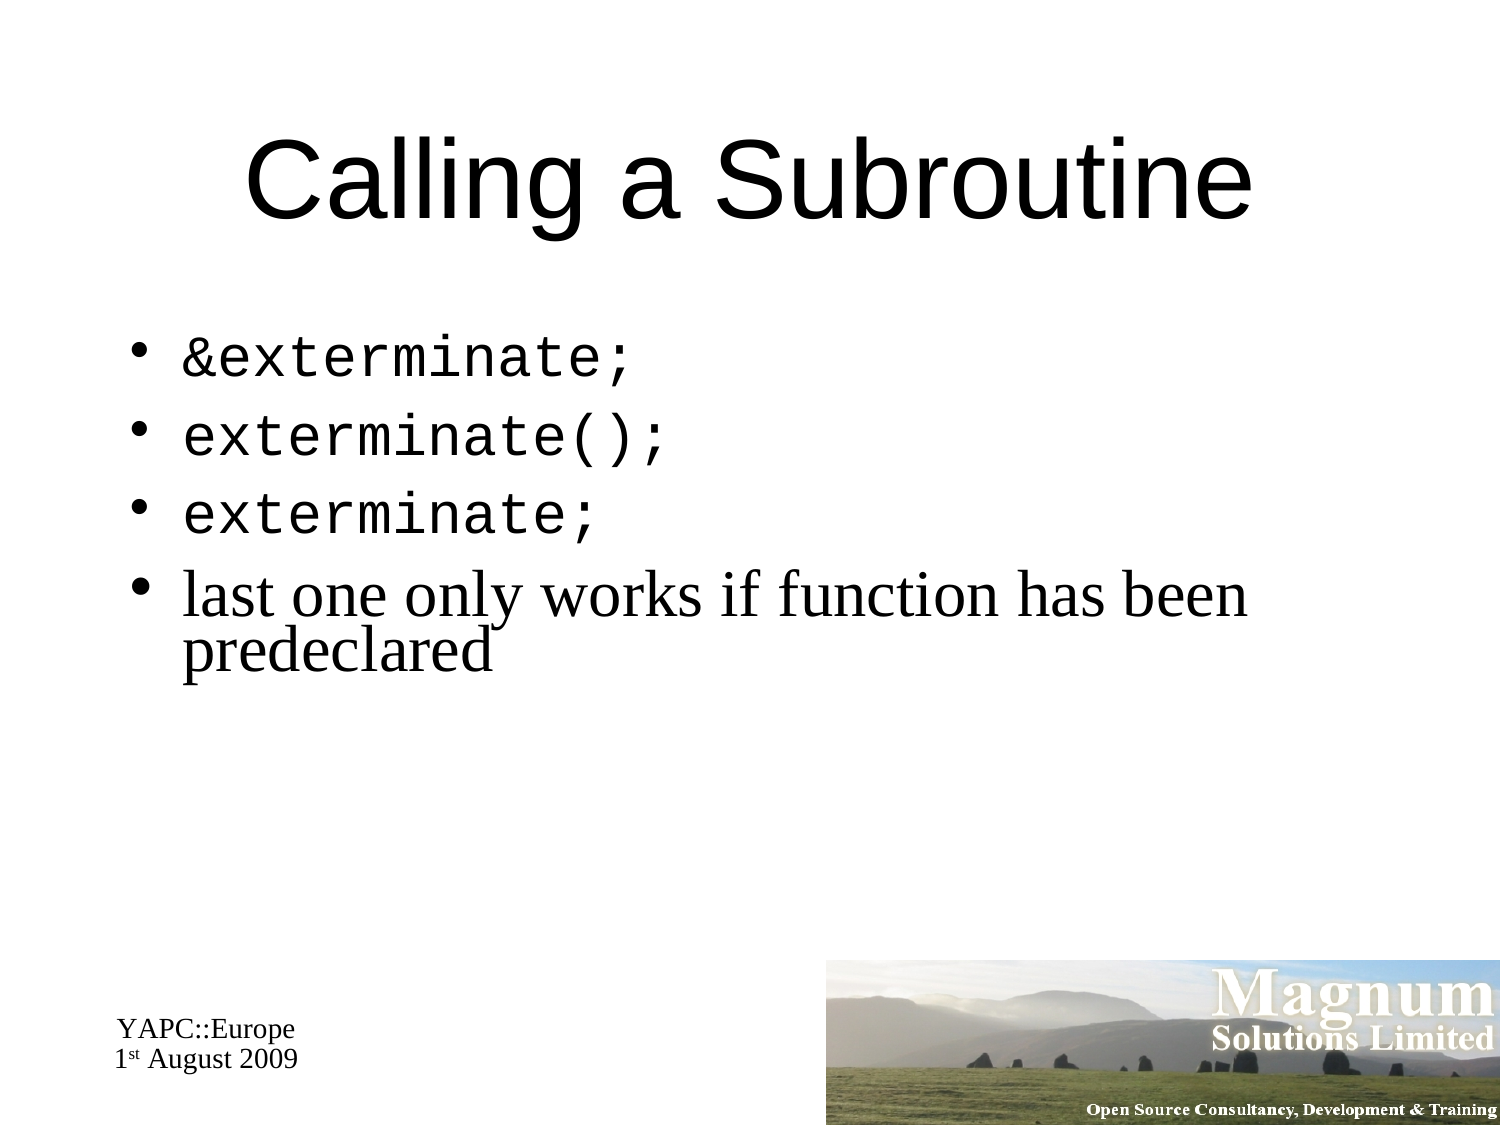

# Calling a Subroutine
&exterminate;
exterminate();
exterminate;
last one only works if function has been predeclared
97